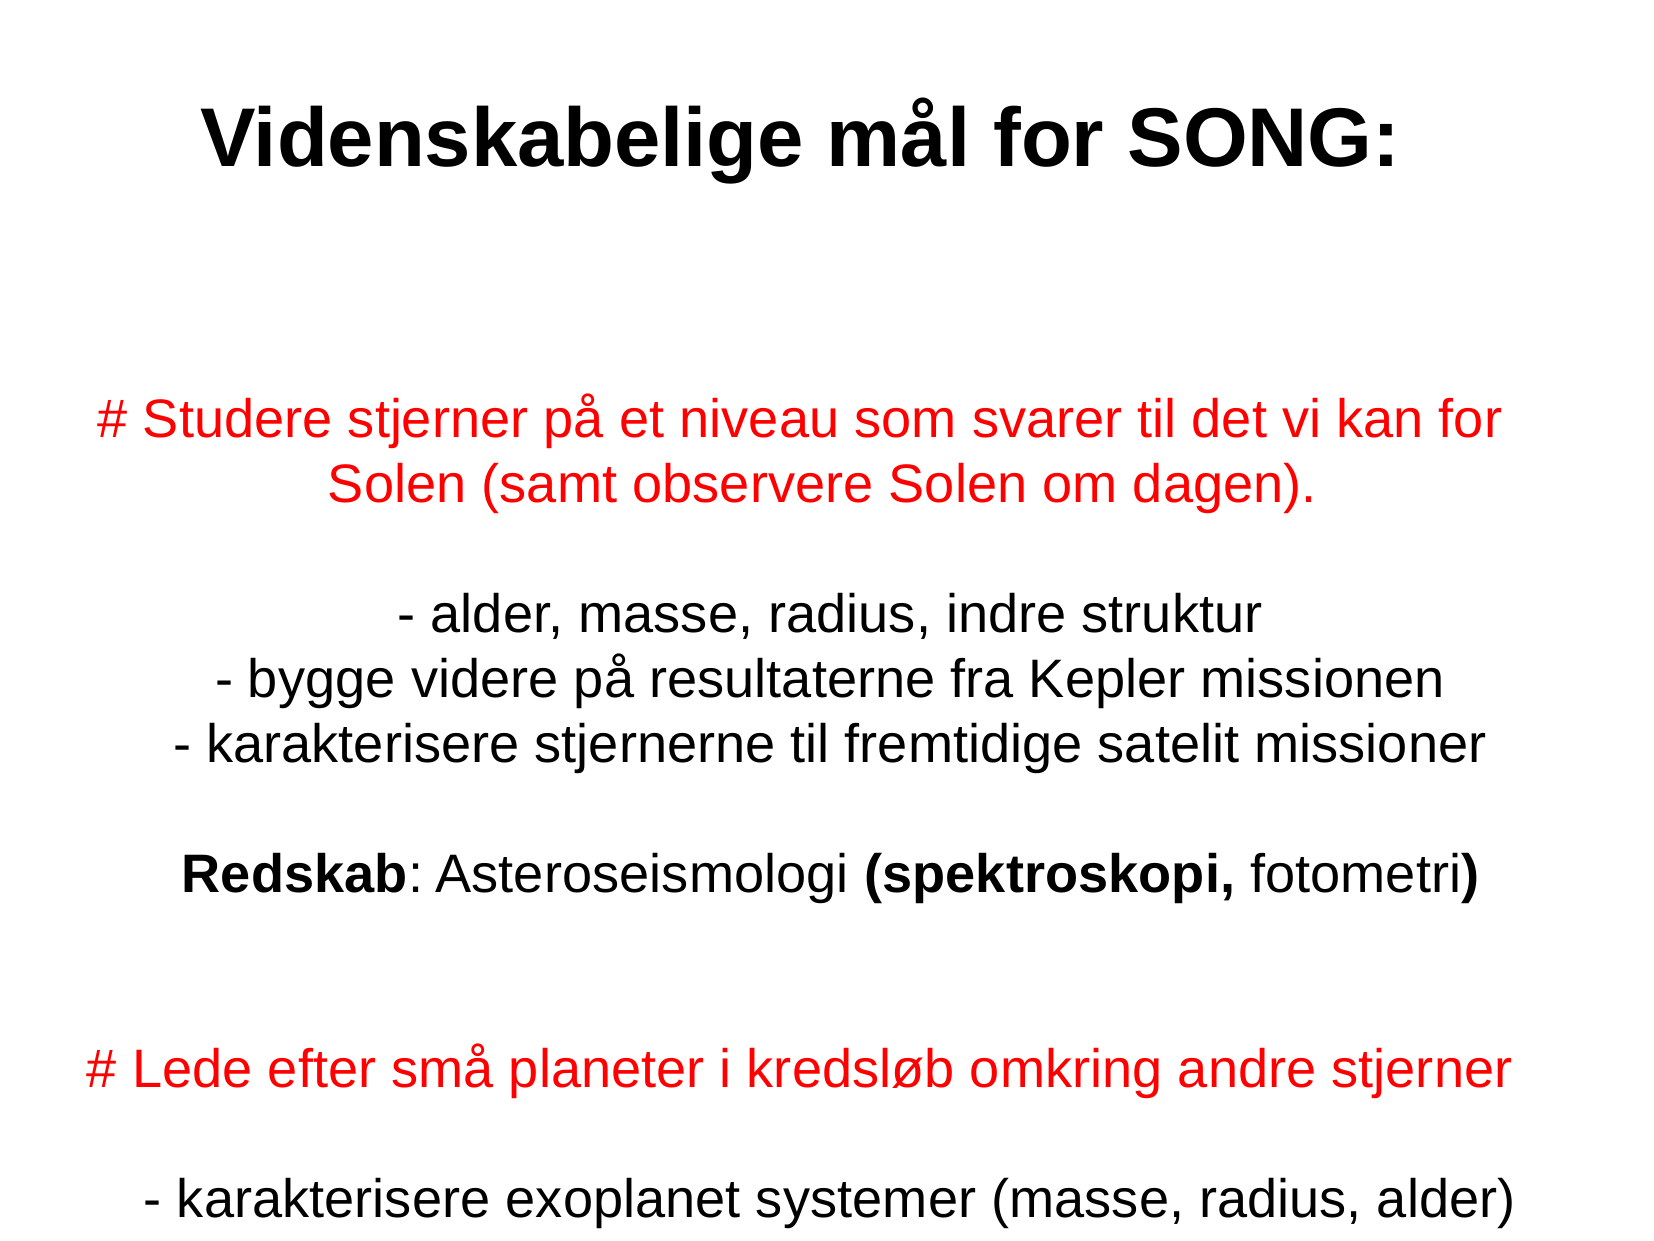

Videnskabelige mål for SONG:
# Studere stjerner på et niveau som svarer til det vi kan for
 Solen (samt observere Solen om dagen).
 - alder, masse, radius, indre struktur
 - bygge videre på resultaterne fra Kepler missionen
 - karakterisere stjernerne til fremtidige satelit missioner
 Redskab: Asteroseismologi (spektroskopi, fotometri)
# Lede efter små planeter i kredsløb omkring andre stjerner
 - karakterisere exoplanet systemer (masse, radius, alder)
 Redskab: Mikrolinser (fotometri, spektroskopi)